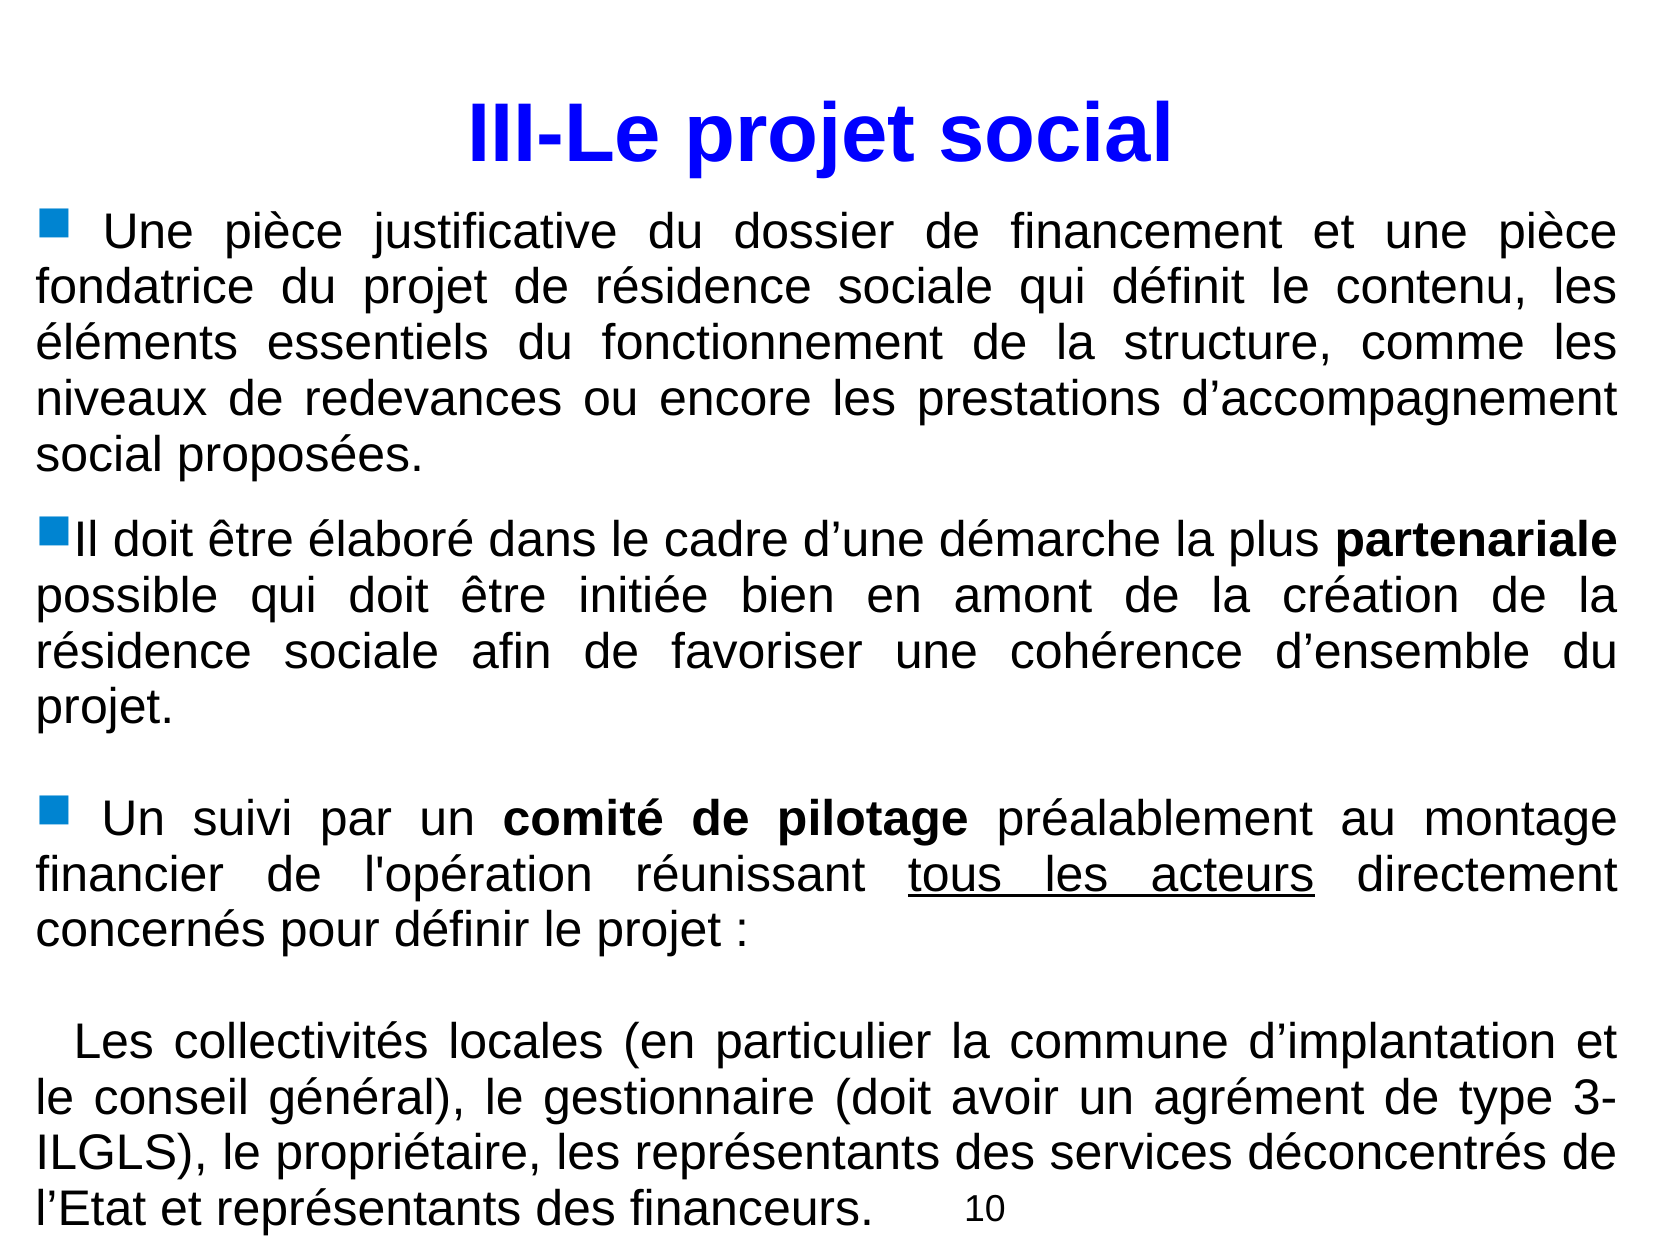

III-Le projet social
 Une pièce justificative du dossier de financement et une pièce fondatrice du projet de résidence sociale qui définit le contenu, les éléments essentiels du fonctionnement de la structure, comme les niveaux de redevances ou encore les prestations d’accompagnement social proposées.
Il doit être élaboré dans le cadre d’une démarche la plus partenariale possible qui doit être initiée bien en amont de la création de la résidence sociale afin de favoriser une cohérence d’ensemble du projet.
 Un suivi par un comité de pilotage préalablement au montage financier de l'opération réunissant tous les acteurs directement concernés pour définir le projet :
Les collectivités locales (en particulier la commune d’implantation et le conseil général), le gestionnaire (doit avoir un agrément de type 3-ILGLS), le propriétaire, les représentants des services déconcentrés de l’Etat et représentants des financeurs.
<slide-name>